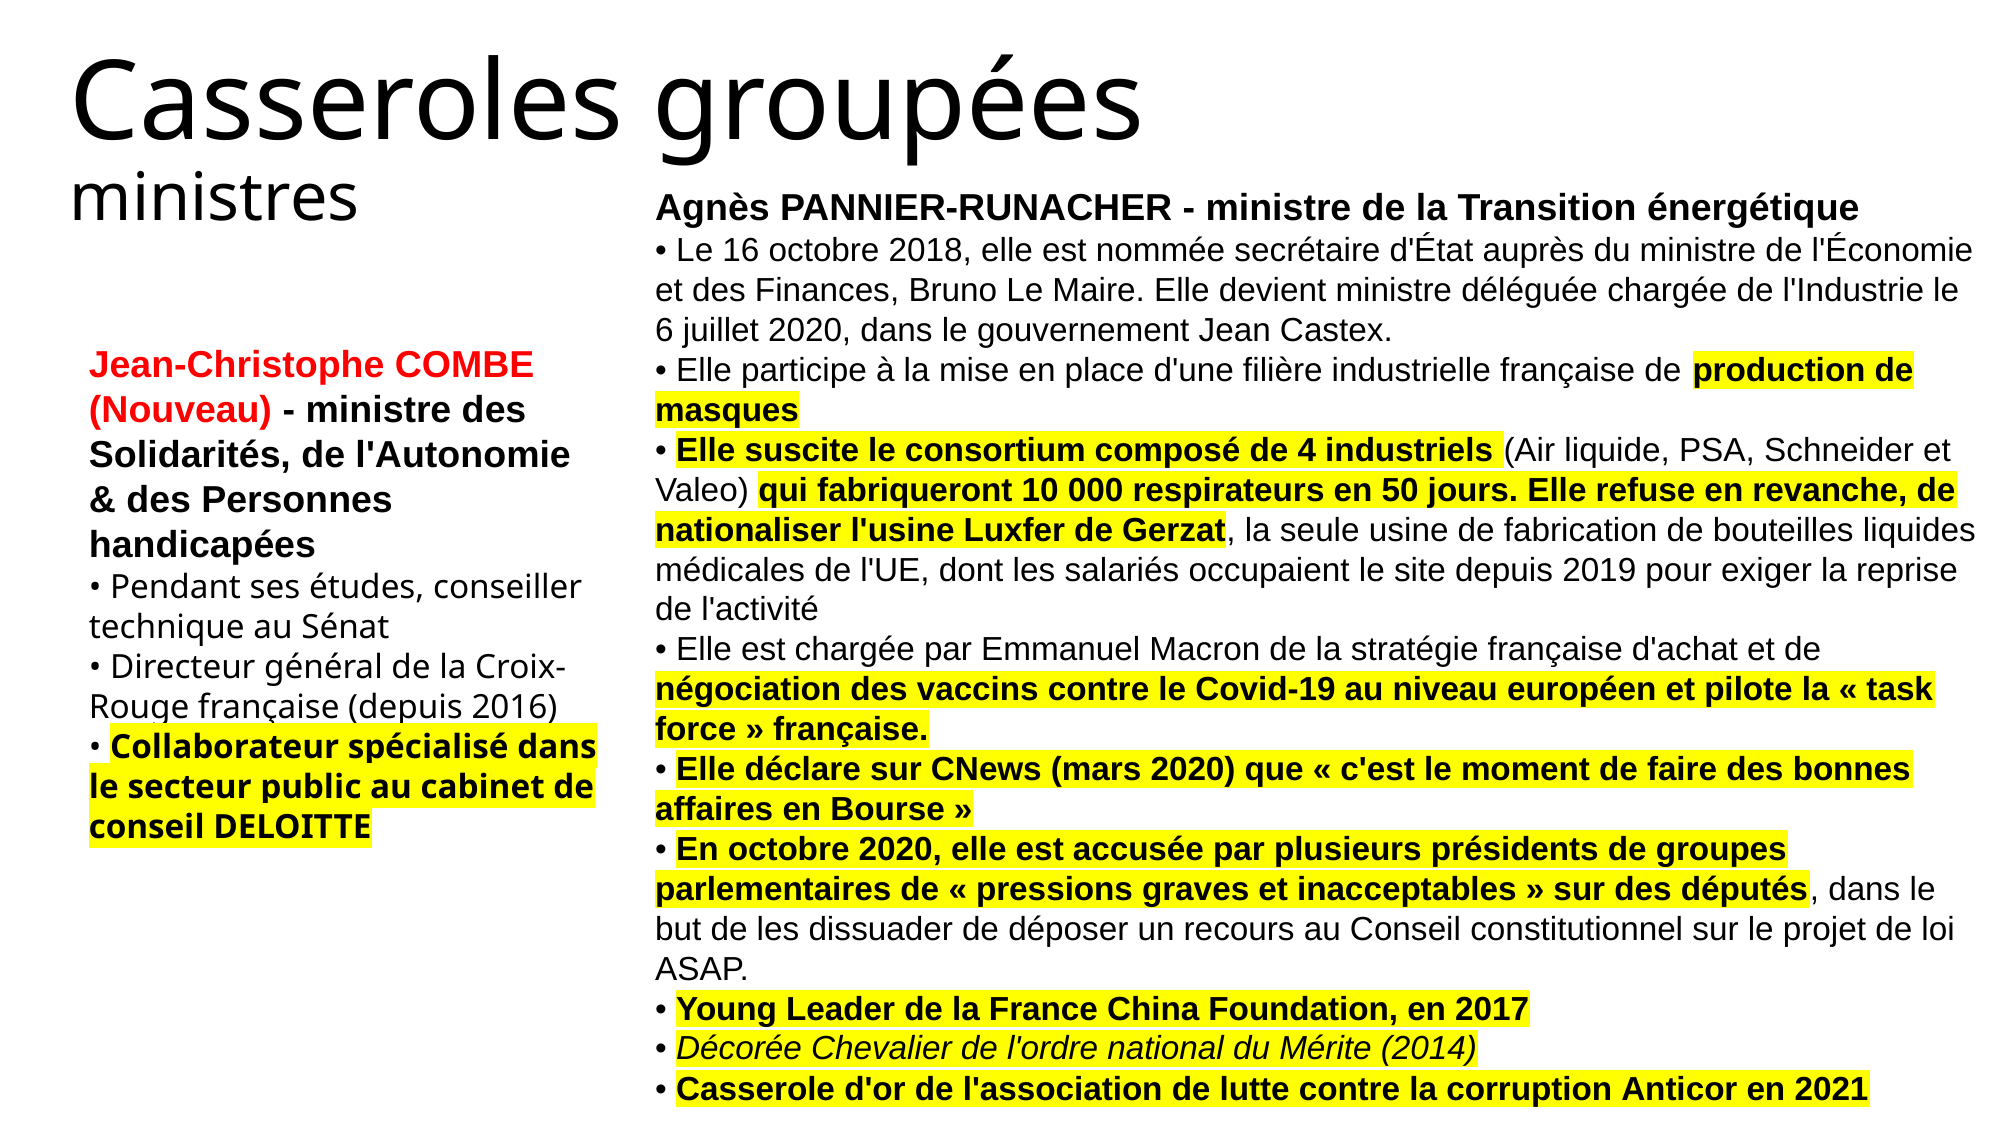

# Casseroles groupées ministres
Agnès PANNIER-RUNACHER - ministre de la Transition énergétique
• Le 16 octobre 2018, elle est nommée secrétaire d'État auprès du ministre de l'Économie et des Finances, Bruno Le Maire. Elle devient ministre déléguée chargée de l'Industrie le 6 juillet 2020, dans le gouvernement Jean Castex.
• Elle participe à la mise en place d'une filière industrielle française de production de masques
• Elle suscite le consortium composé de 4 industriels (Air liquide, PSA, Schneider et Valeo) qui fabriqueront 10 000 respirateurs en 50 jours. Elle refuse en revanche, de nationaliser l'usine Luxfer de Gerzat, la seule usine de fabrication de bouteilles liquides médicales de l'UE, dont les salariés occupaient le site depuis 2019 pour exiger la reprise de l'activité
• Elle est chargée par Emmanuel Macron de la stratégie française d'achat et de négociation des vaccins contre le Covid-19 au niveau européen et pilote la « task force » française.
• Elle déclare sur CNews (mars 2020) que « c'est le moment de faire des bonnes affaires en Bourse »
• En octobre 2020, elle est accusée par plusieurs présidents de groupes parlementaires de « pressions graves et inacceptables » sur des députés, dans le but de les dissuader de déposer un recours au Conseil constitutionnel sur le projet de loi ASAP.
• Young Leader de la France China Foundation, en 2017
• Décorée Chevalier de l'ordre national du Mérite (2014)
• Casserole d'or de l'association de lutte contre la corruption Anticor en 2021
Jean-Christophe COMBE (Nouveau) - ministre des Solidarités, de l'Autonomie & des Personnes handicapées
• Pendant ses études, conseiller technique au Sénat
• Directeur général de la Croix-Rouge française (depuis 2016)
• Collaborateur spécialisé dans le secteur public au cabinet de conseil DELOITTE